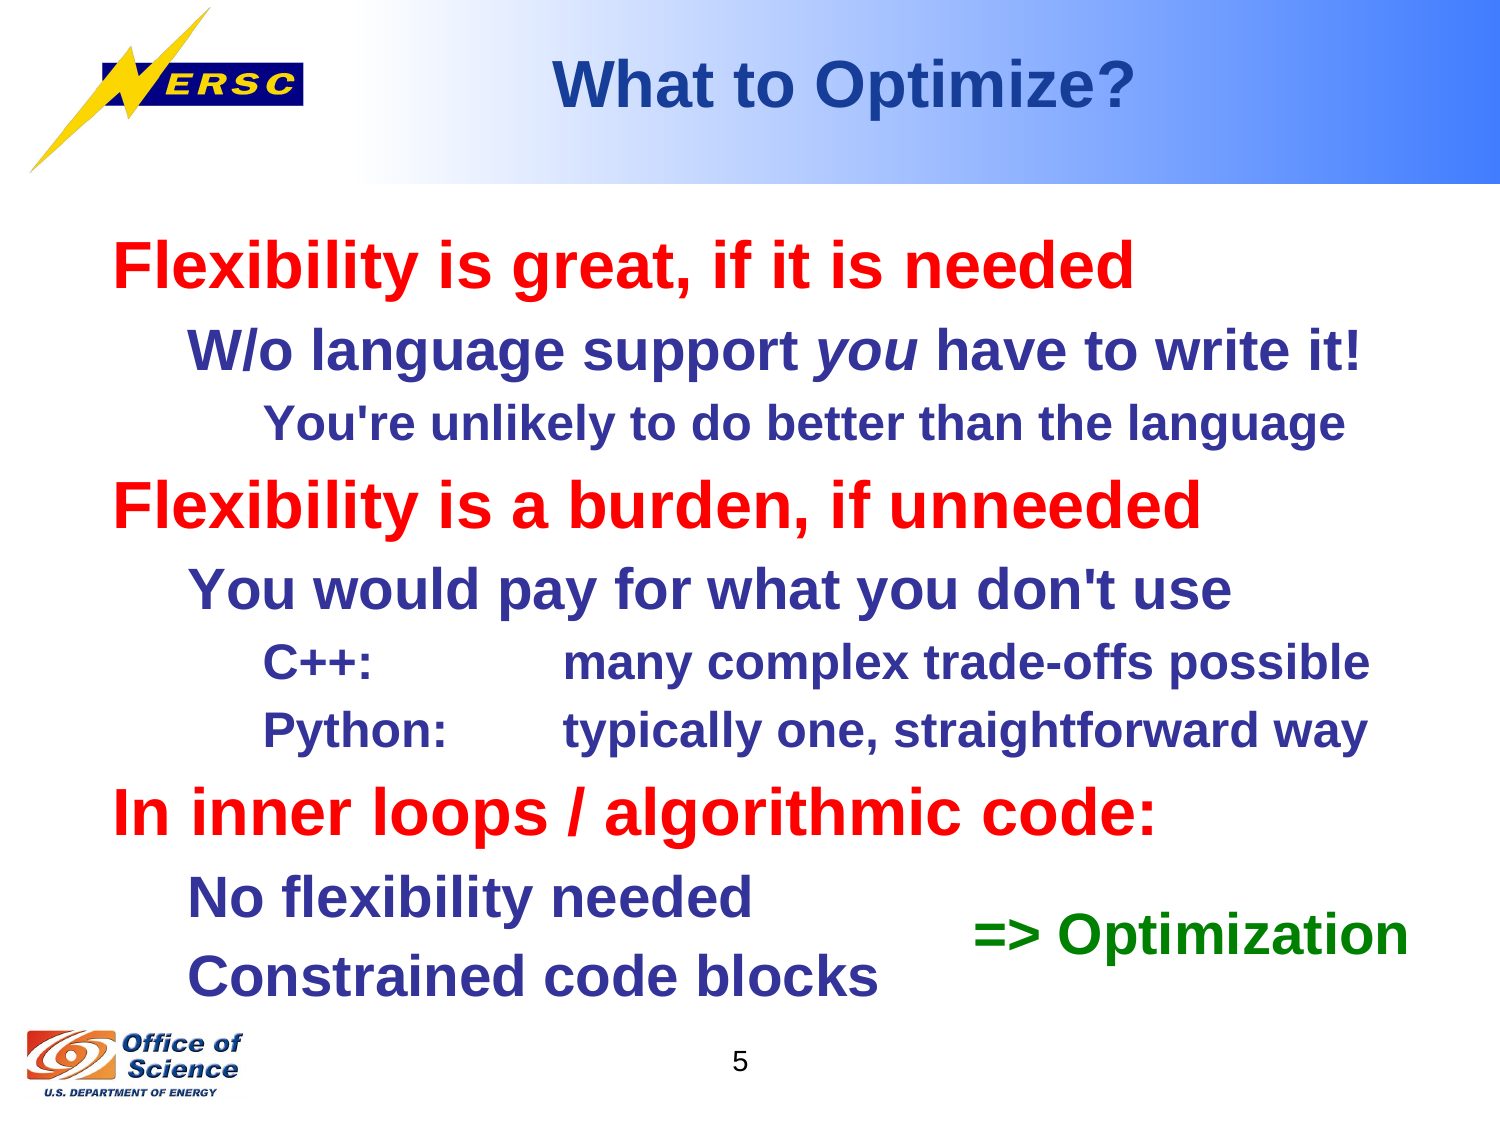

# What to Optimize?
Flexibility is great, if it is needed
W/o language support you have to write it!
You're unlikely to do better than the language
Flexibility is a burden, if unneeded
You would pay for what you don't use
C++:		many complex trade-offs possible
Python:	typically one, straightforward way
In inner loops / algorithmic code:
No flexibility needed
Constrained code blocks
=> Optimization